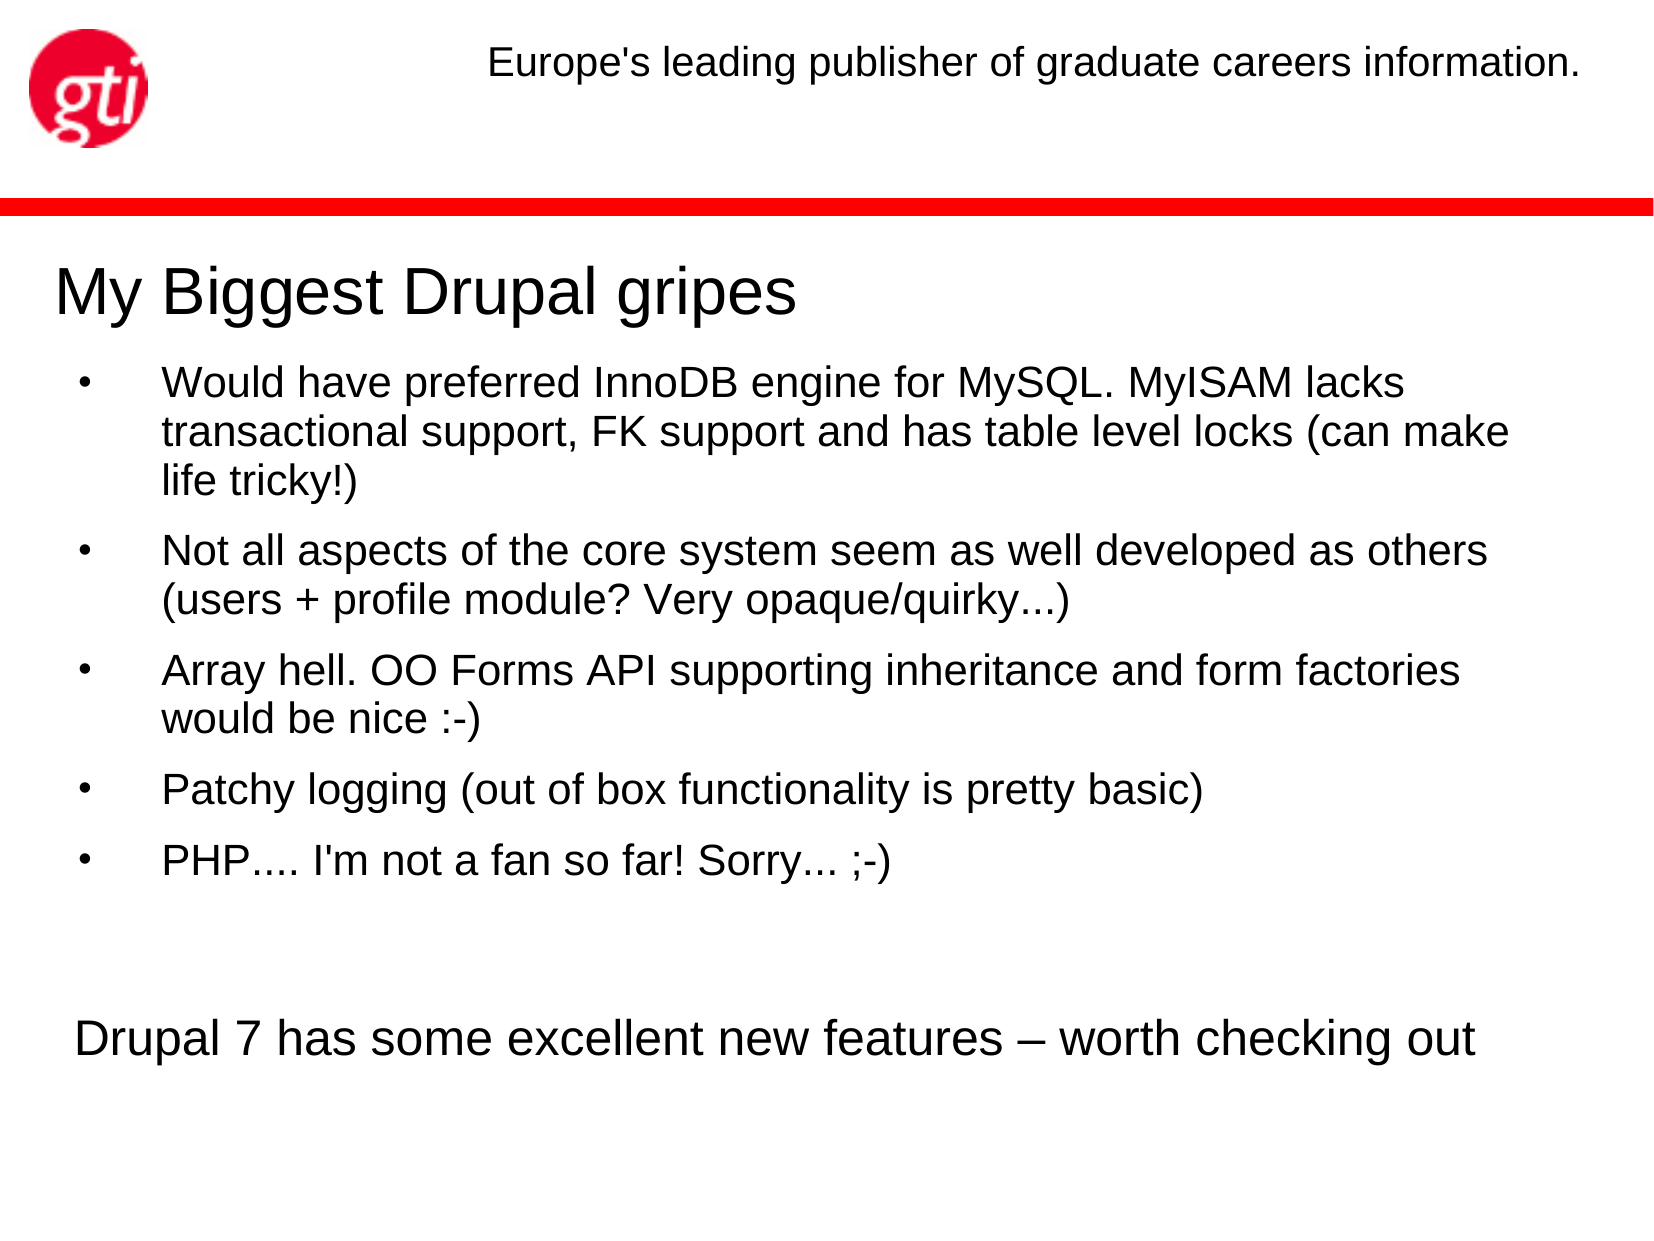

Europe's leading publisher of graduate careers information.
My Biggest Drupal gripes
# Would have preferred InnoDB engine for MySQL. MyISAM lacks transactional support, FK support and has table level locks (can make life tricky!)
Not all aspects of the core system seem as well developed as others (users + profile module? Very opaque/quirky...)
Array hell. OO Forms API supporting inheritance and form factories would be nice :-)
Patchy logging (out of box functionality is pretty basic)
PHP.... I'm not a fan so far! Sorry... ;-)
Drupal 7 has some excellent new features – worth checking out